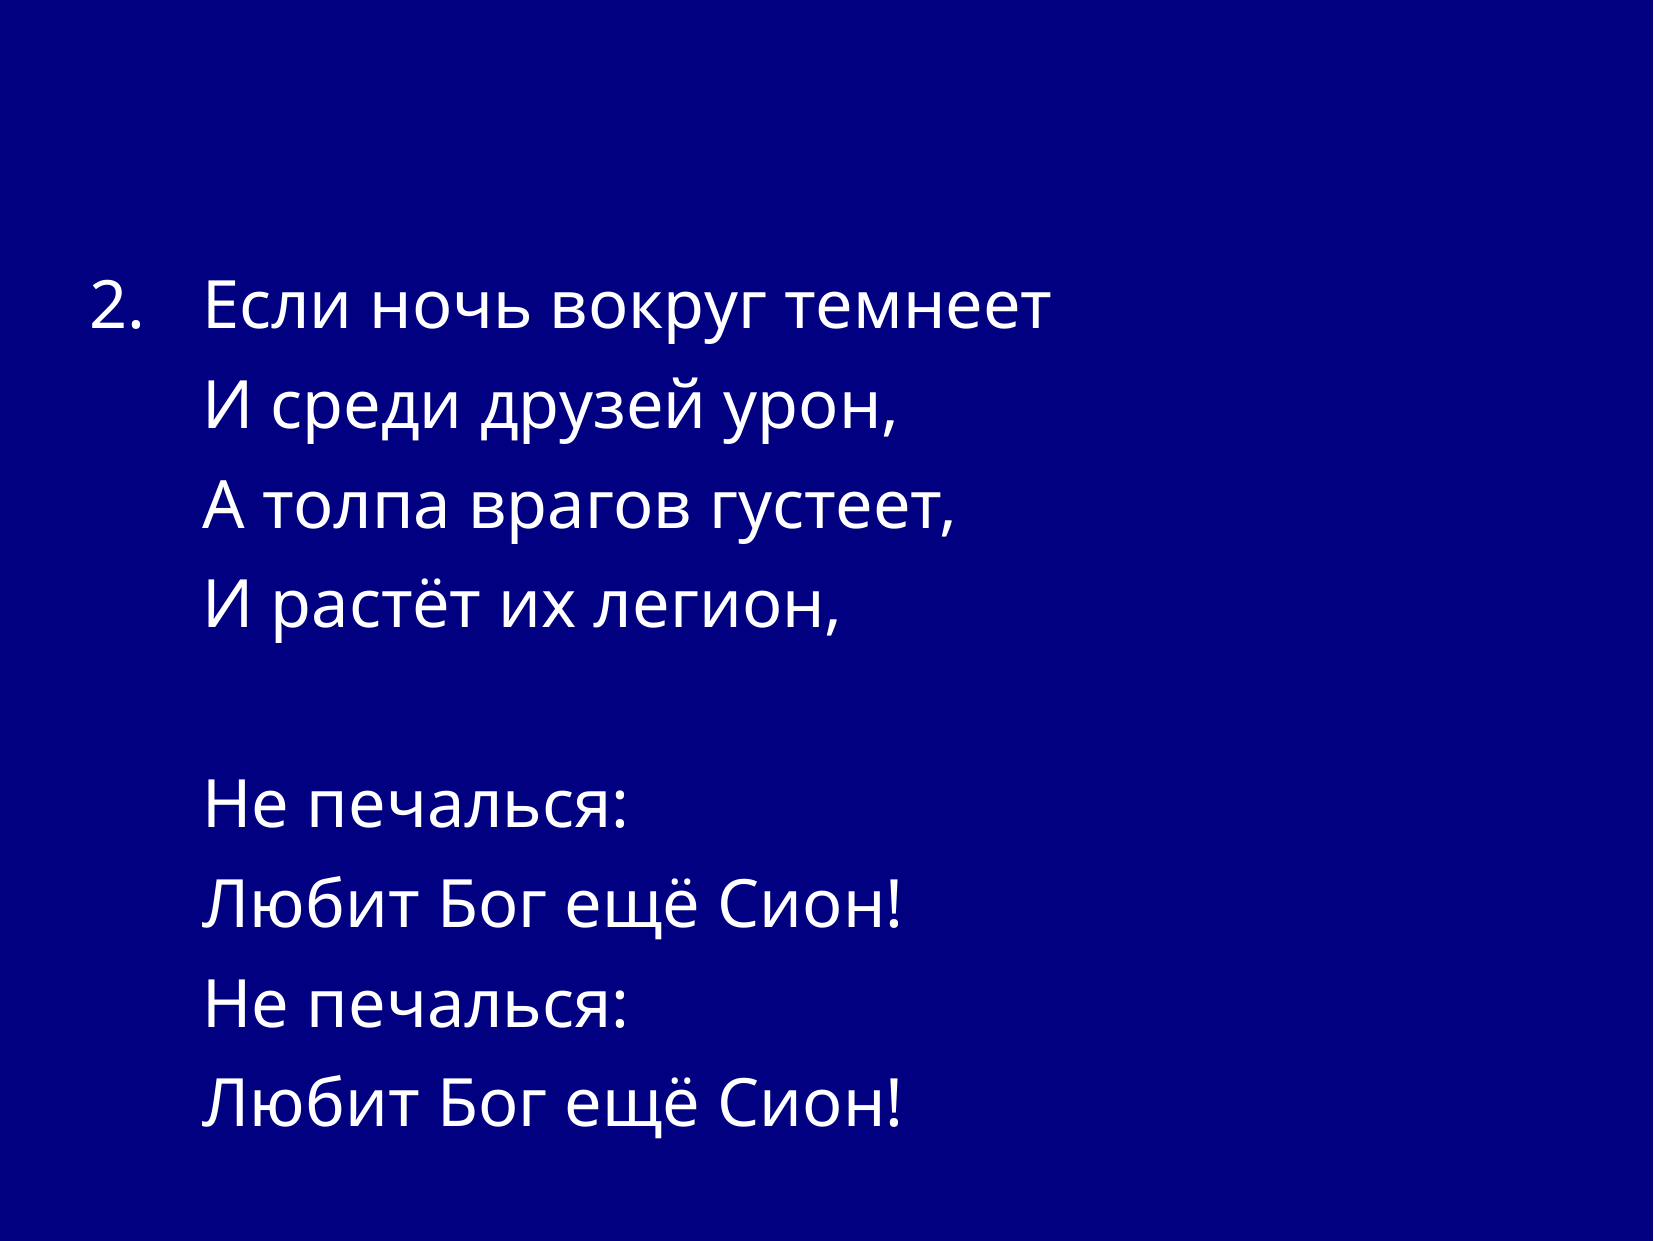

2.	Если ночь вокруг темнеет
	И среди друзей урон,
	А толпа врагов густеет,
	И растёт их легион,
	Не печалься:
	Любит Бог ещё Сион!
	Не печалься:
	Любит Бог ещё Сион!